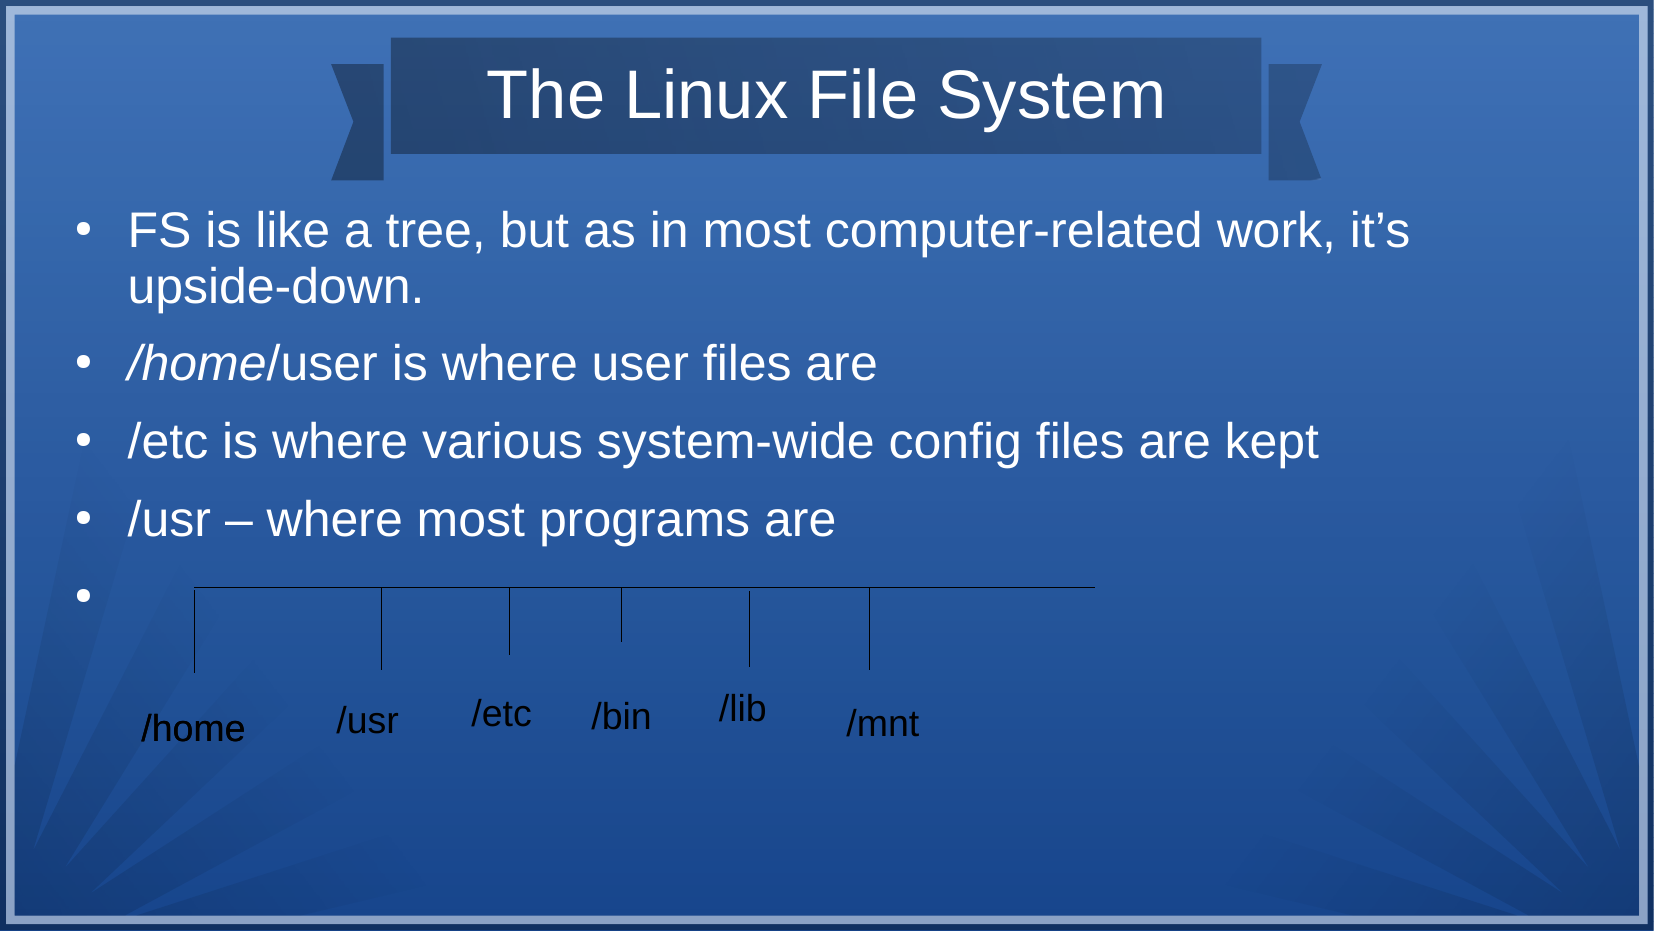

# The Linux File System
FS is like a tree, but as in most computer-related work, it’s upside-down.
/home/user is where user files are
/etc is where various system-wide config files are kept
/usr – where most programs are
/lib
/etc
/bin
/usr
/mnt
/home
/home